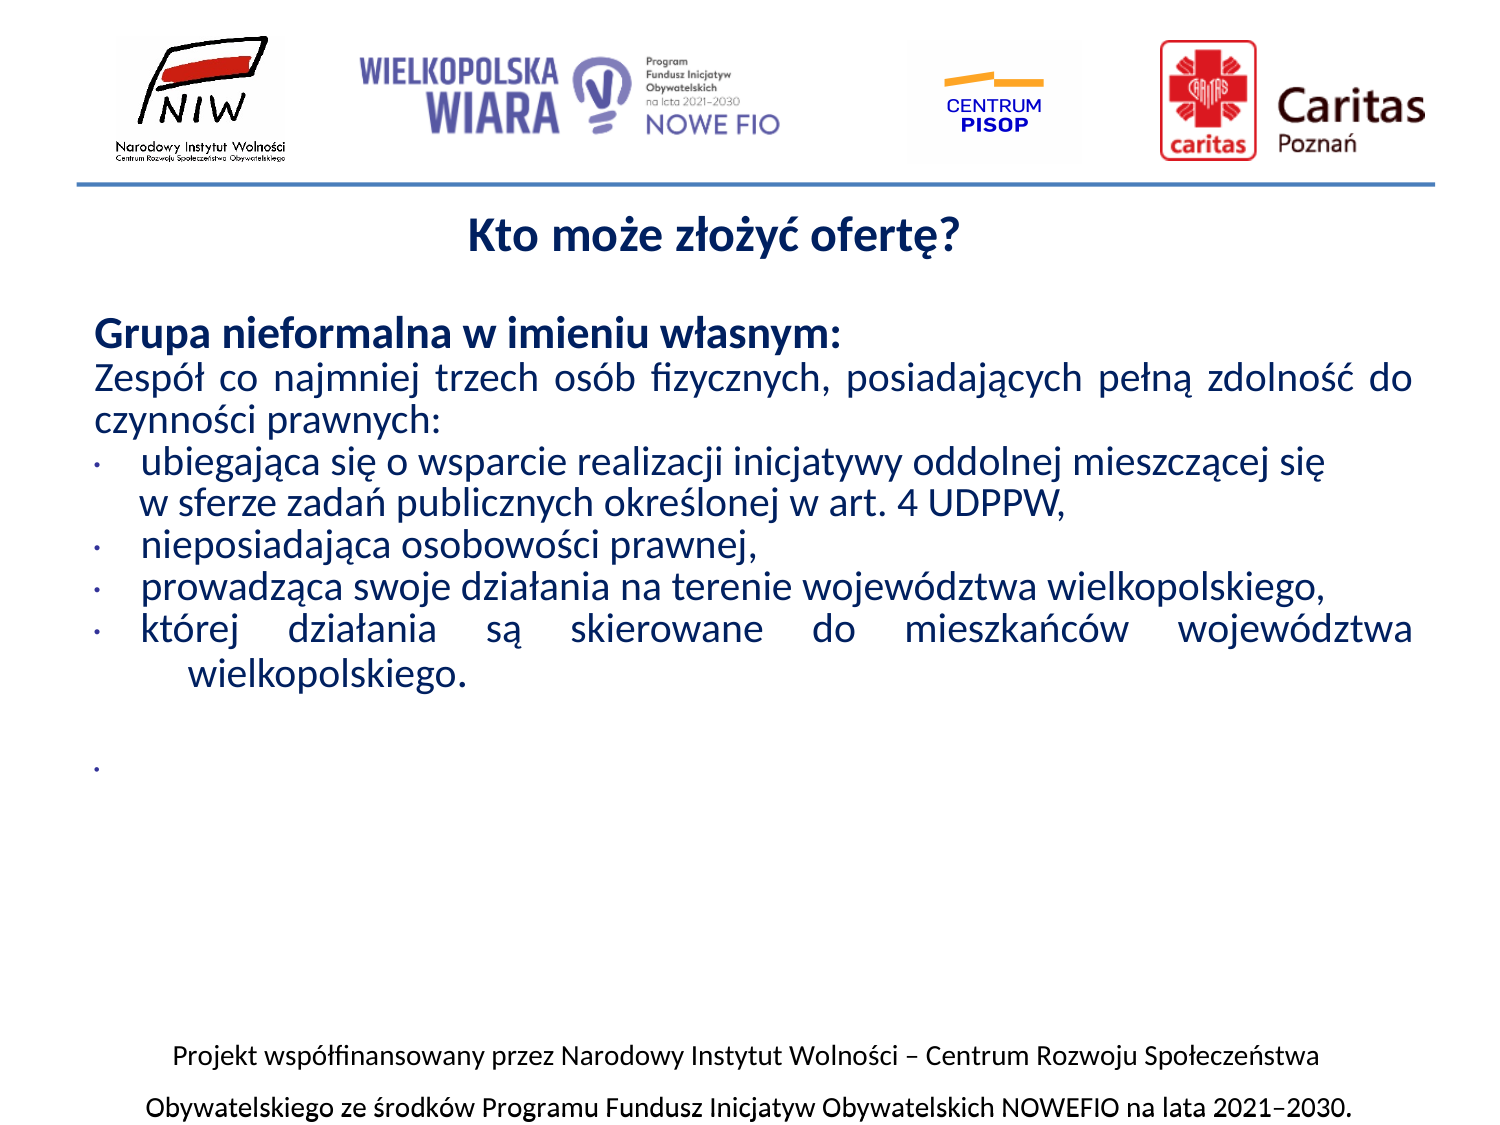

Kto może złożyć ofertę?
Grupa nieformalna w imieniu własnym:
Zespół co najmniej trzech osób fizycznych, posiadających pełną zdolność do czynności prawnych:
ubiegająca się o wsparcie realizacji inicjatywy oddolnej mieszczącej się
	 w sferze zadań publicznych określonej w art. 4 UDPPW,
nieposiadająca osobowości prawnej,
prowadząca swoje działania na terenie województwa wielkopolskiego,
której działania są skierowane do mieszkańców województwa wielkopolskiego.